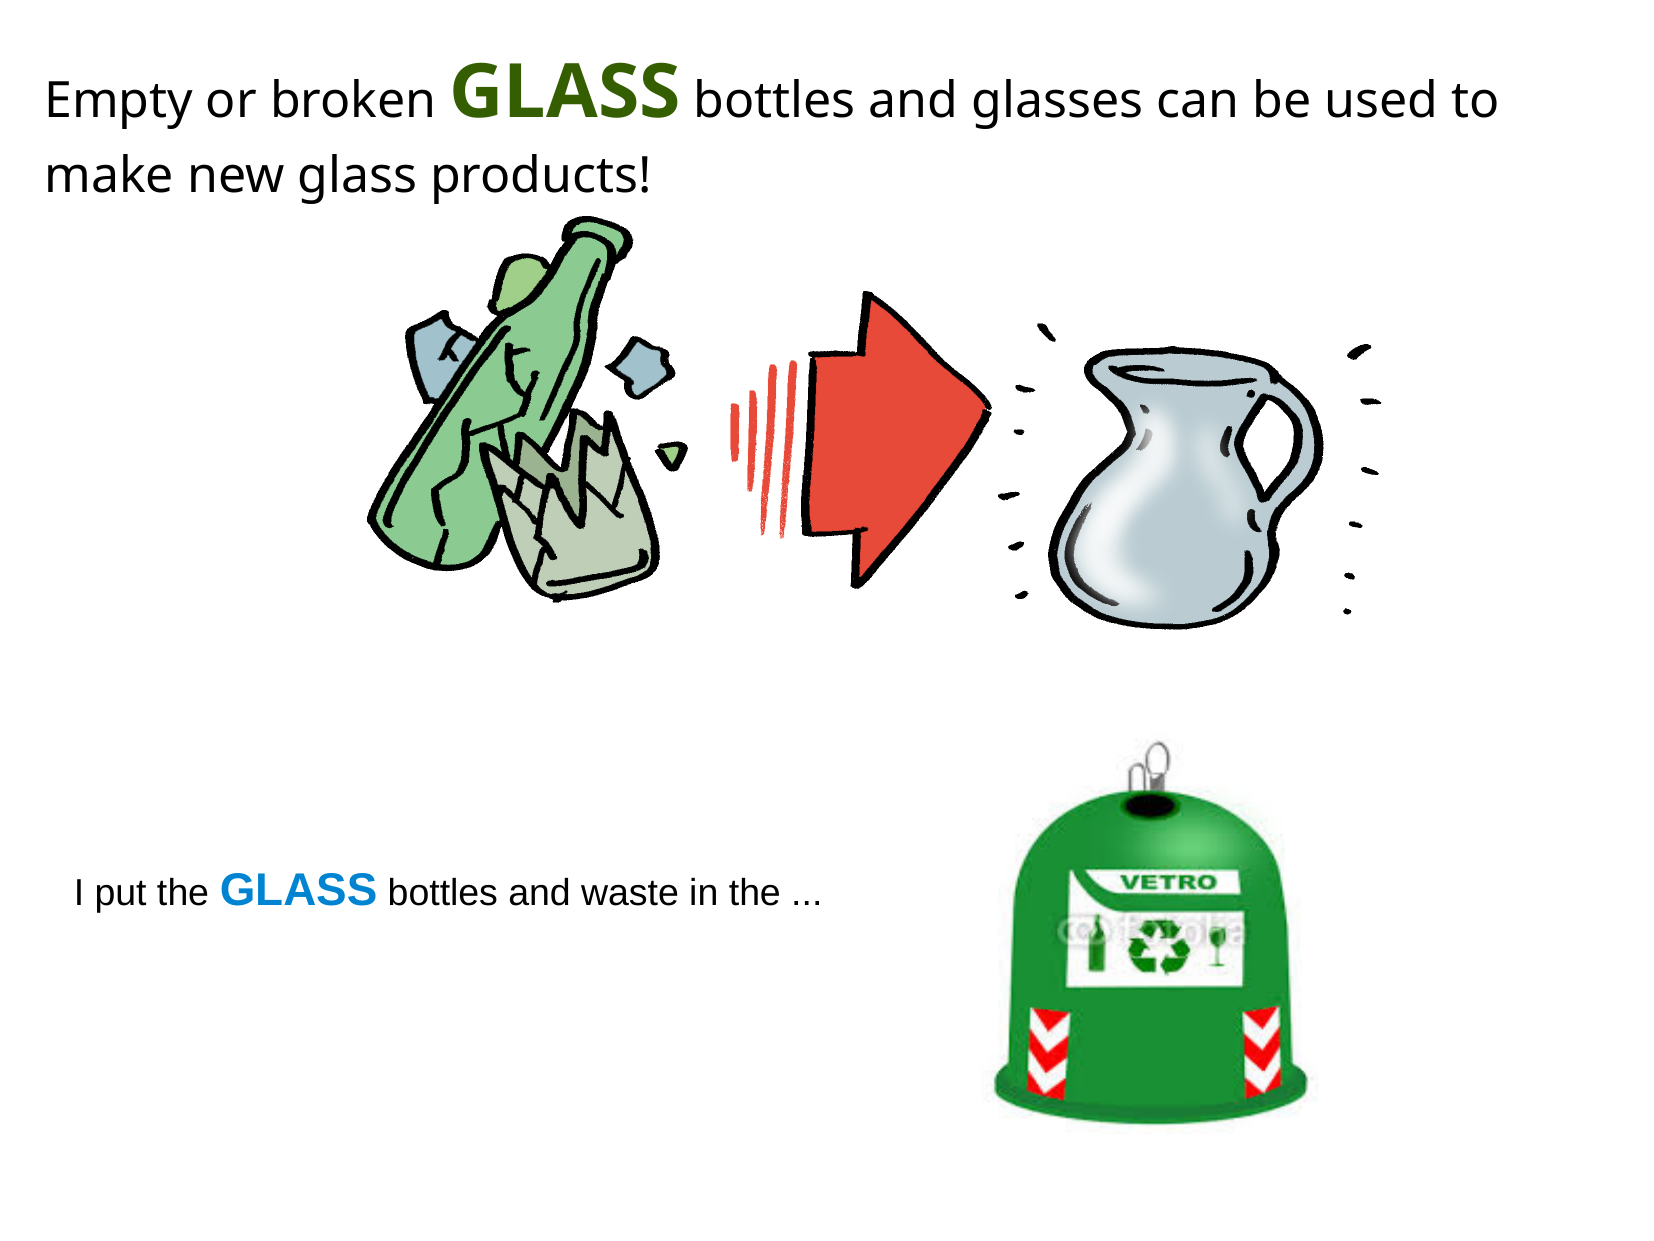

Empty or broken GLASS bottles and glasses can be used to make new glass products!
I put the GLASS bottles and waste in the ...